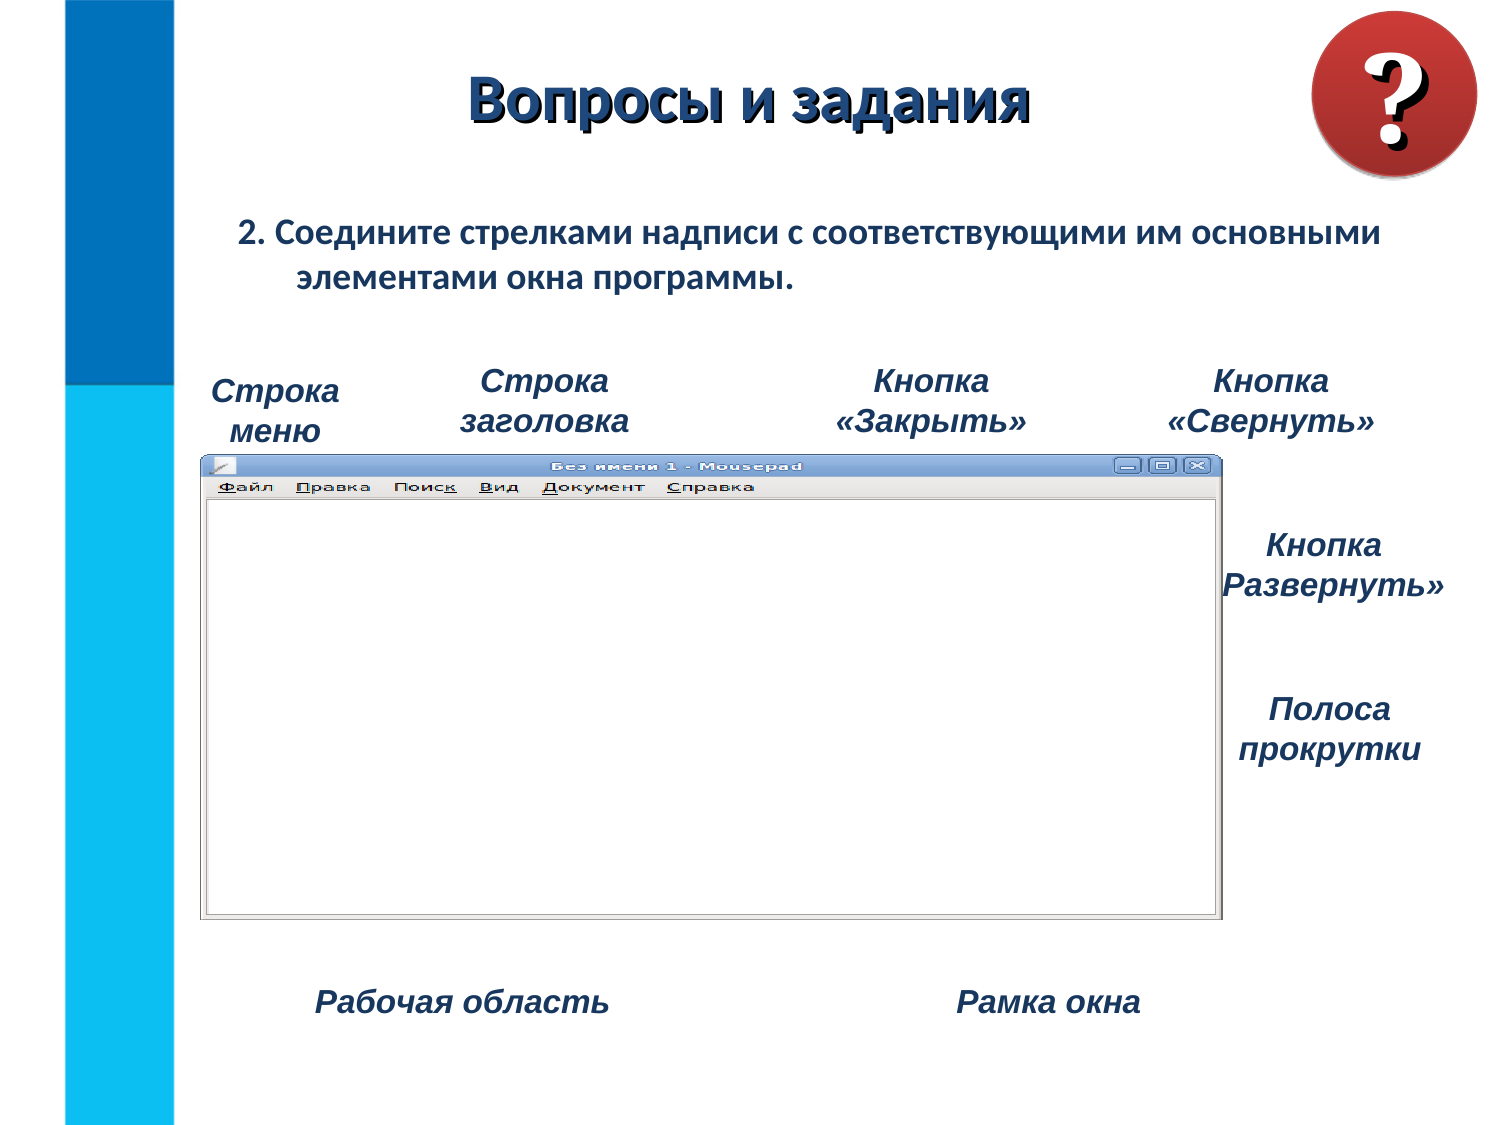

Вопросы и задания
?
2. Соедините стрелками надписи с соответствующими им основными элементами окна программы.
Строка
заголовка
Кнопка
«Закрыть»
Кнопка
«Свернуть»
Строка
меню
Кнопка
«Развернуть»
Полоса прокрутки
Рабочая область
Рамка окна